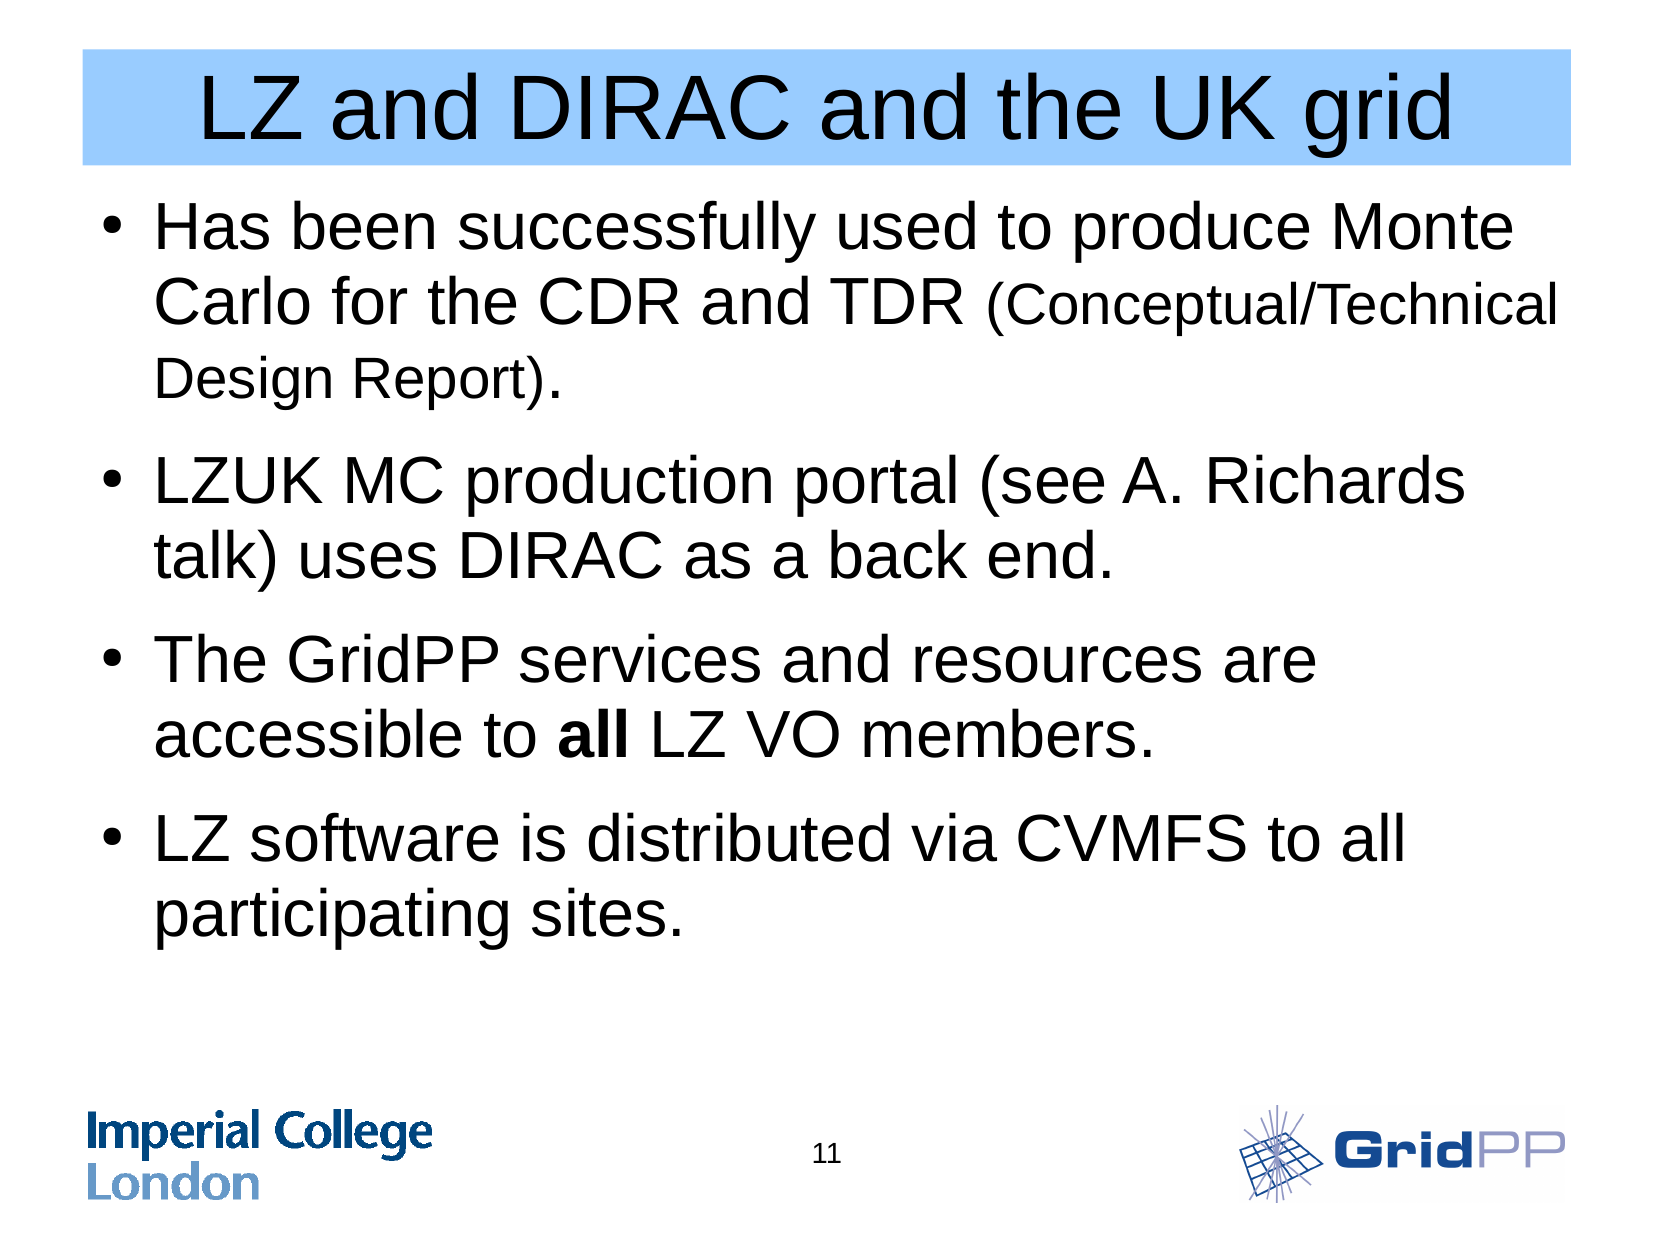

# LZ and DIRAC and the UK grid
Has been successfully used to produce Monte Carlo for the CDR and TDR (Conceptual/Technical Design Report).
LZUK MC production portal (see A. Richards talk) uses DIRAC as a back end.
The GridPP services and resources are accessible to all LZ VO members.
LZ software is distributed via CVMFS to all participating sites.